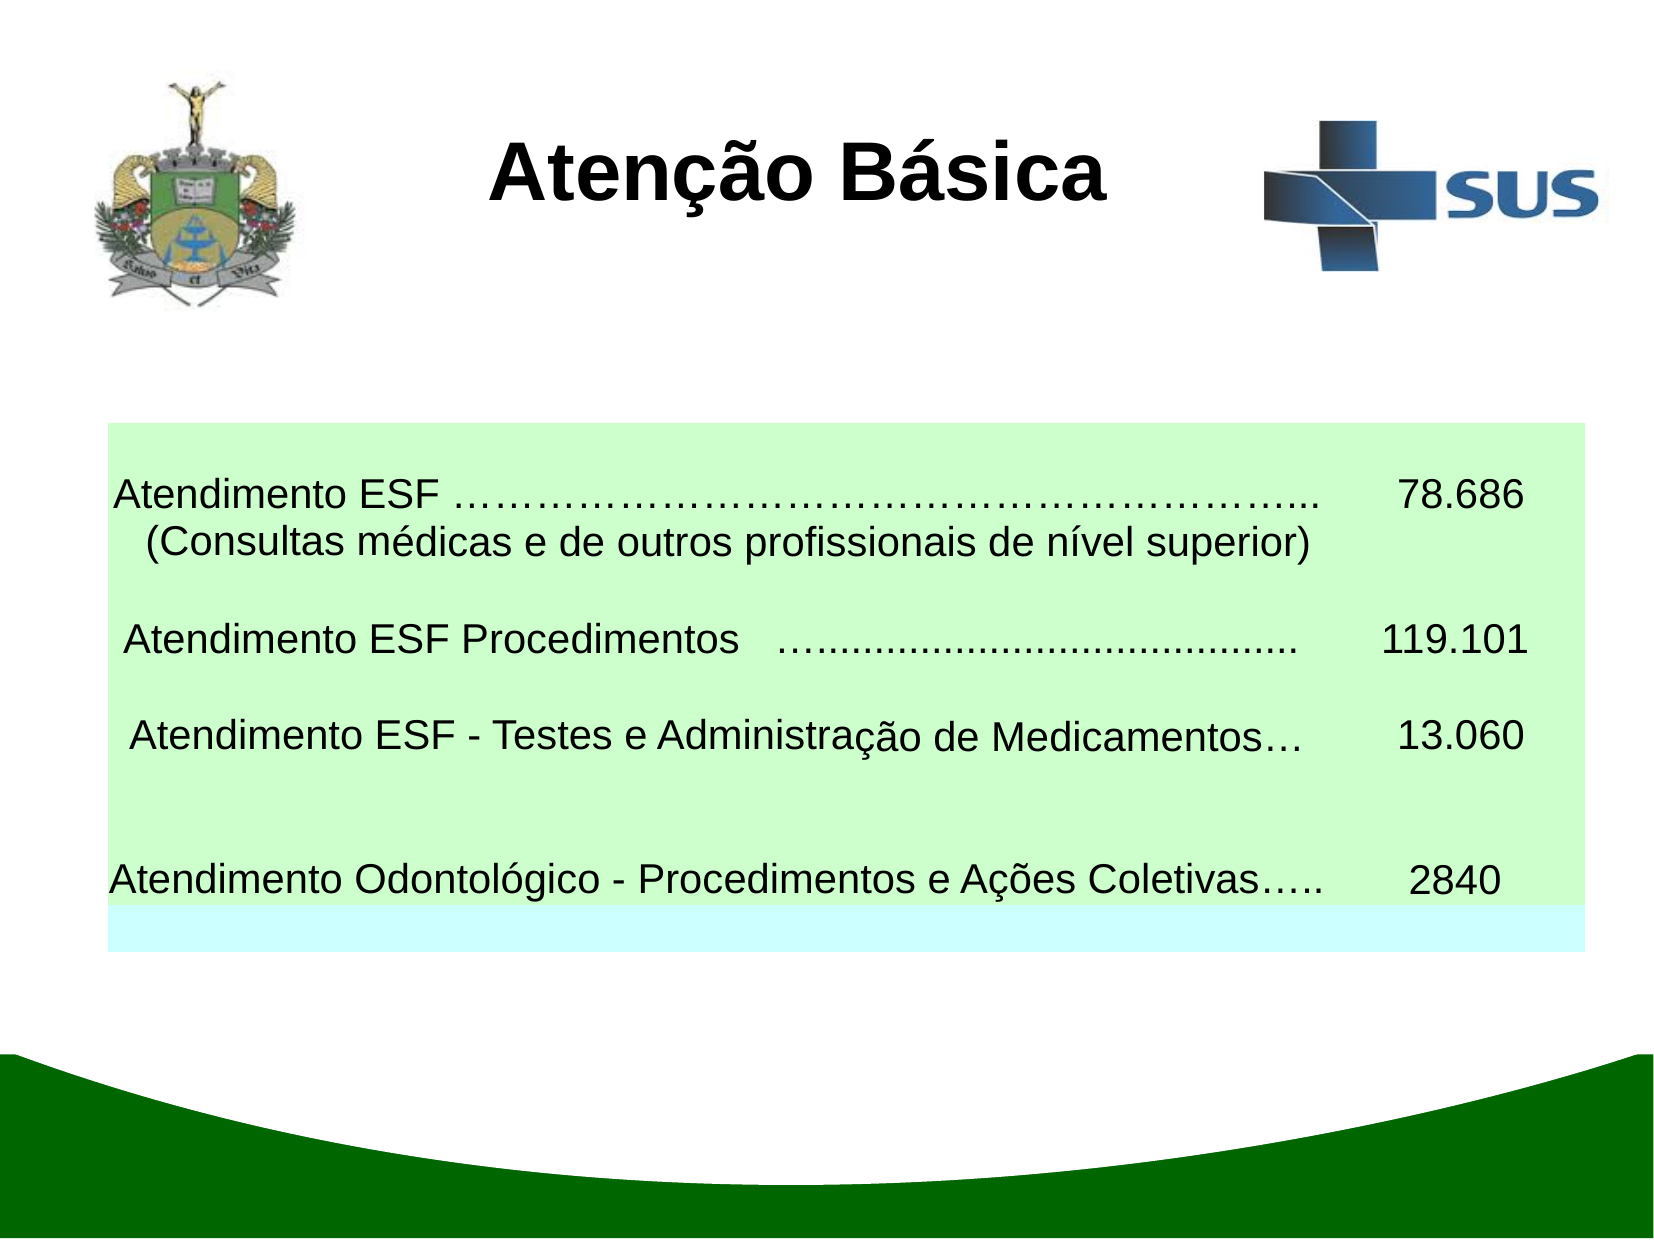

Atenção Básica
| Atendimento ESF ……………………………………………………... (Consultas médicas e de outros profissionais de nível superior) | 78.686 |
| --- | --- |
| Atendimento ESF Procedimentos ….......................................... | 119.101 |
| Atendimento ESF - Testes e Administração de Medicamentos… | 13.060 |
| Atendimento Odontológico - Procedimentos e Ações Coletivas….. | 2840 |
| | |